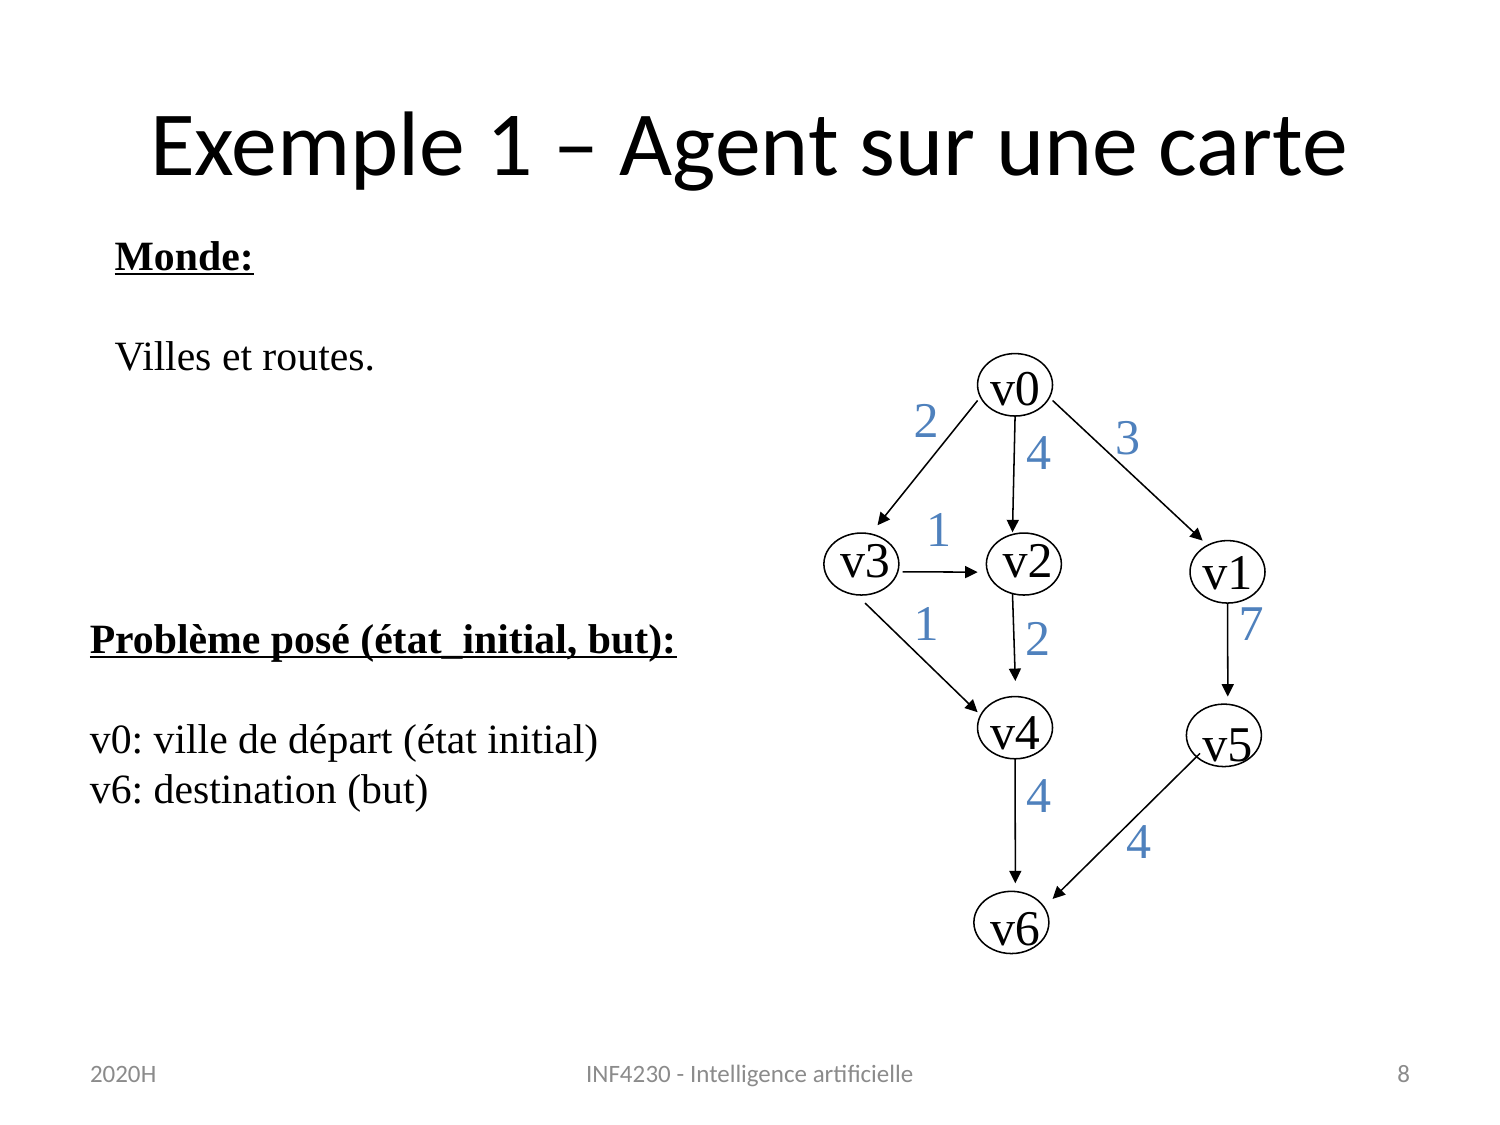

# Exemple 1 – Agent sur une carte
Monde:
Villes et routes.
v0
2
3
4
1
v3
v2
v1
1
7
2
Problème posé (état_initial, but):
v0: ville de départ (état initial)
v6: destination (but)
v4
v5
4
4
v6
2020H
INF4230 - Intelligence artificielle